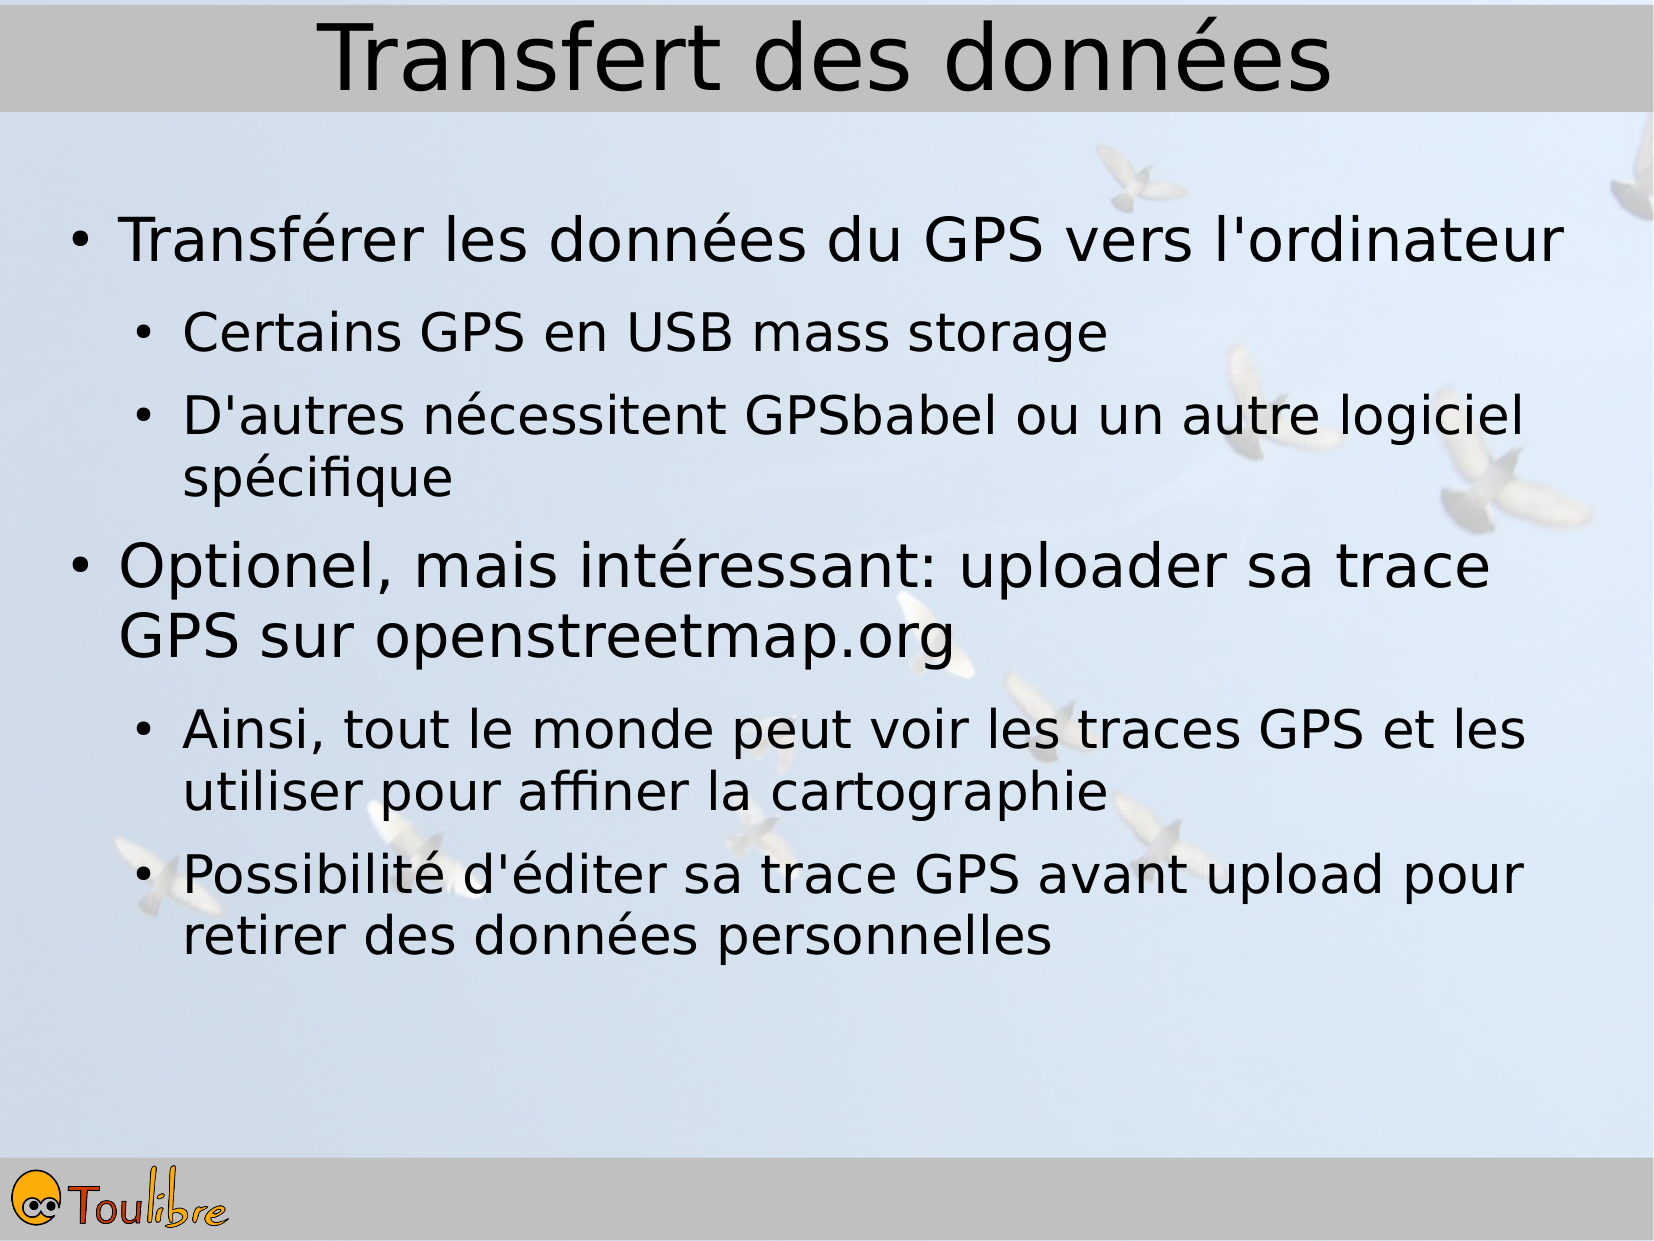

# Transfert des données
Transférer les données du GPS vers l'ordinateur
Certains GPS en USB mass storage
D'autres nécessitent GPSbabel ou un autre logiciel spécifique
Optionel, mais intéressant: uploader sa trace GPS sur openstreetmap.org
Ainsi, tout le monde peut voir les traces GPS et les utiliser pour affiner la cartographie
Possibilité d'éditer sa trace GPS avant upload pour retirer des données personnelles